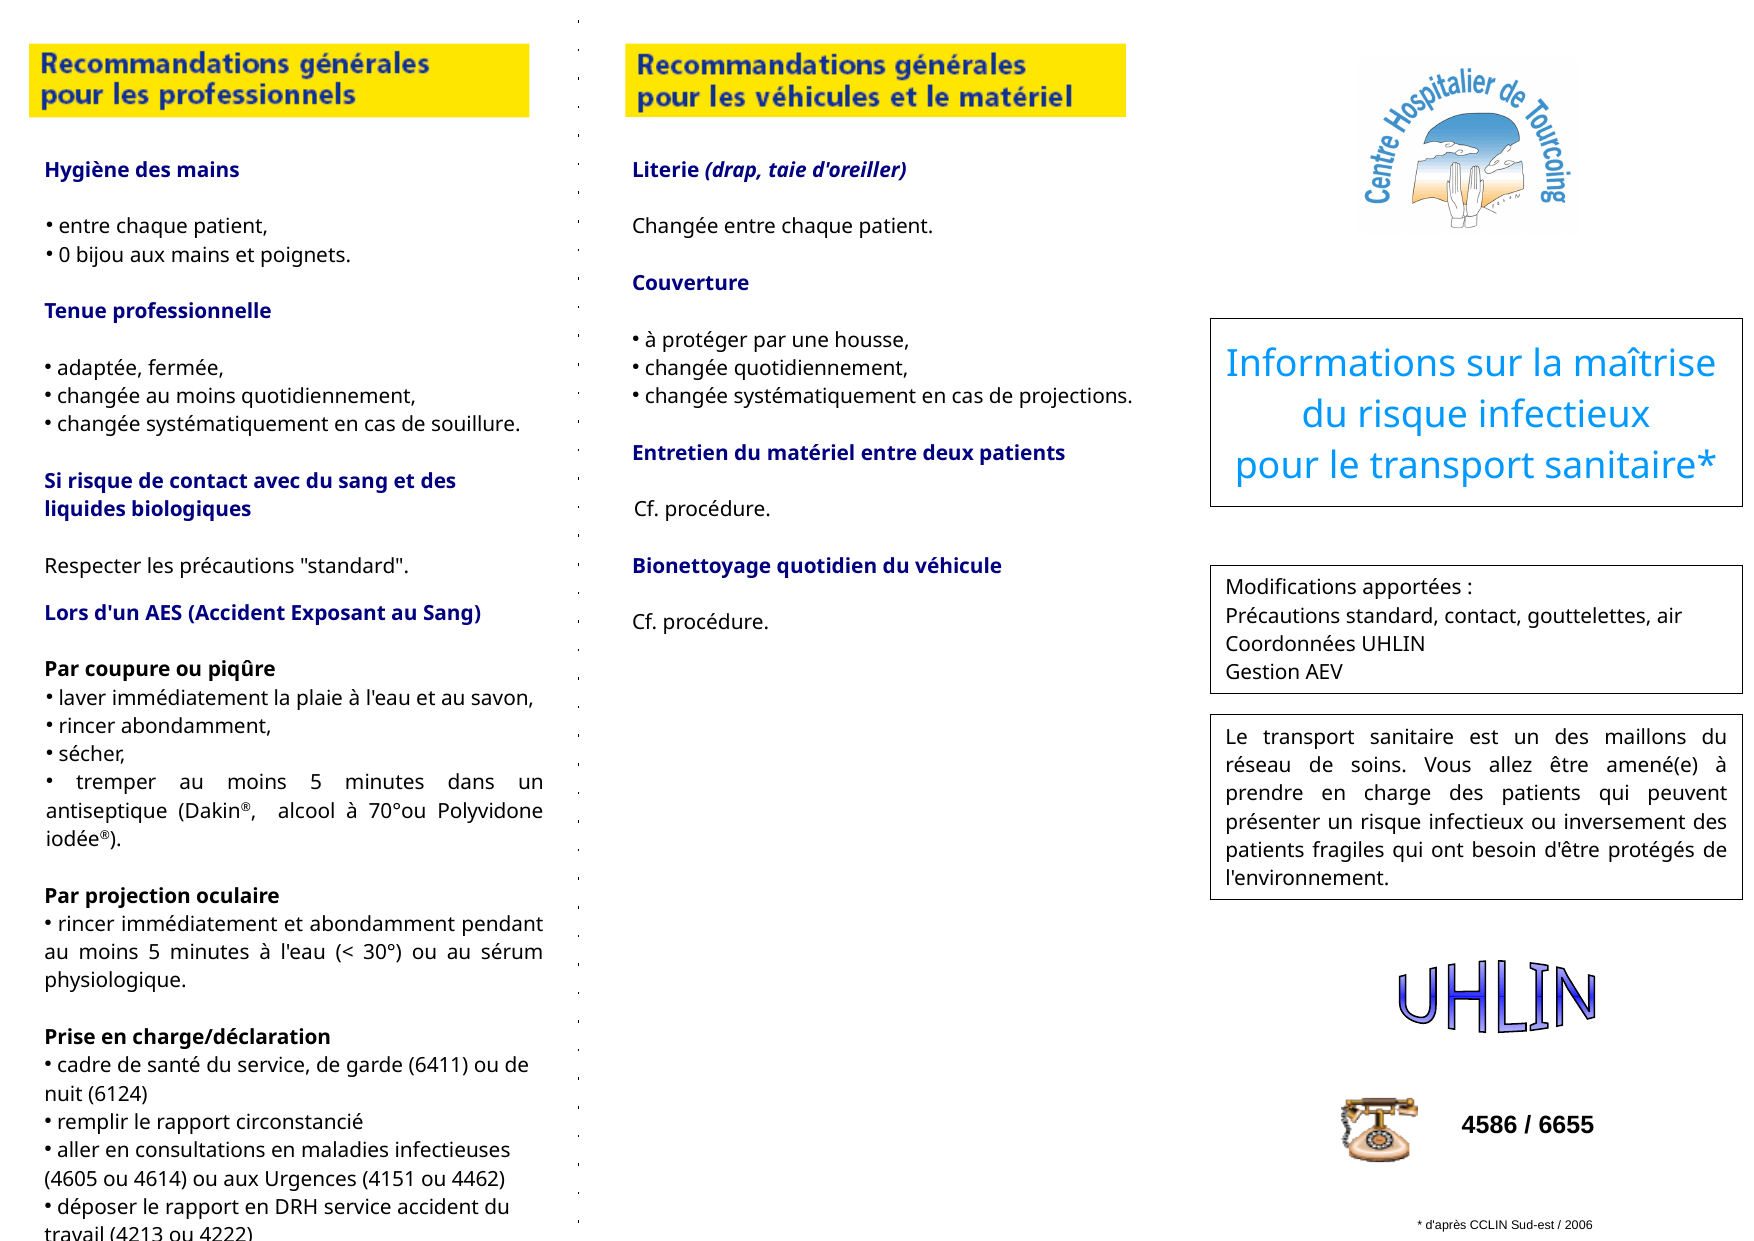

Hygiène des mains
 entre chaque patient,
 0 bijou aux mains et poignets.
Tenue professionnelle
 adaptée, fermée,
 changée au moins quotidiennement,
 changée systématiquement en cas de souillure.
Si risque de contact avec du sang et des
liquides biologiques
Respecter les précautions "standard".
Literie (drap, taie d'oreiller)
Changée entre chaque patient.
Couverture
 à protéger par une housse,
 changée quotidiennement,
 changée systématiquement en cas de projections.
Entretien du matériel entre deux patients
Cf. procédure.
Bionettoyage quotidien du véhicule
Cf. procédure.
Informations sur la maîtrise
du risque infectieux
pour le transport sanitaire*
Modifications apportées :
Précautions standard, contact, gouttelettes, air
Coordonnées UHLIN
Gestion AEV
Lors d'un AES (Accident Exposant au Sang)
Par coupure ou piqûre
 laver immédiatement la plaie à l'eau et au savon,
 rincer abondamment,
 sécher,
 tremper au moins 5 minutes dans un antiseptique (Dakin®, alcool à 70°ou Polyvidone iodée®).
Par projection oculaire
 rincer immédiatement et abondamment pendant au moins 5 minutes à l'eau (< 30°) ou au sérum physiologique.
Prise en charge/déclaration
 cadre de santé du service, de garde (6411) ou de nuit (6124)
 remplir le rapport circonstancié
 aller en consultations en maladies infectieuses (4605 ou 4614) ou aux Urgences (4151 ou 4462)
 déposer le rapport en DRH service accident du travail (4213 ou 4222)
 avoir un suivi par le service santé au travail (4084 ou 4082)
Cf. procédure « Prendre en charge un AEV »
Le transport sanitaire est un des maillons du réseau de soins. Vous allez être amené(e) à prendre en charge des patients qui peuvent présenter un risque infectieux ou inversement des patients fragiles qui ont besoin d'être protégés de l'environnement.
UHLIN
4586 / 6655
* d'après CCLIN Sud-est / 2006